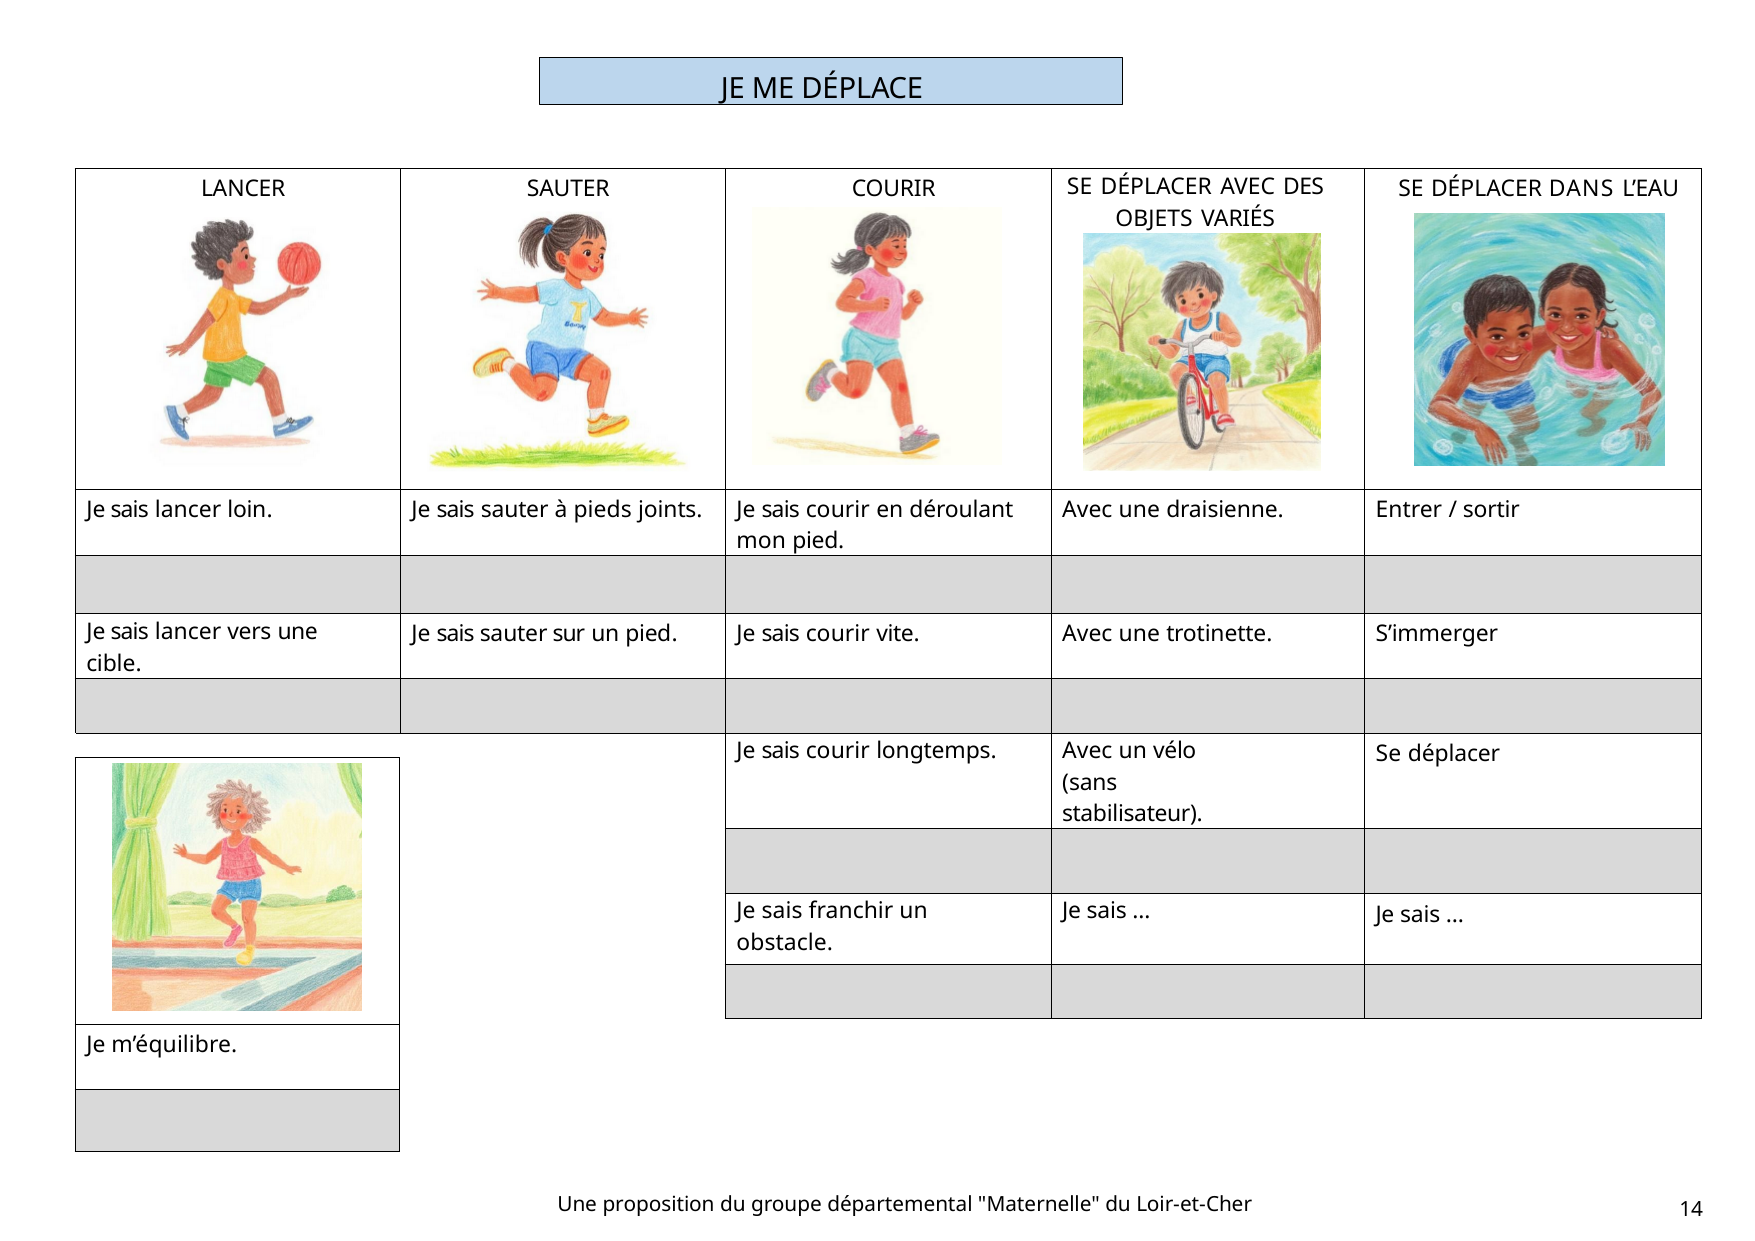

JE ME DÉPLACE
| LANCER | SAUTER | COURIR | SE DÉPLACER AVEC DES OBJETS VARIÉS | SE DÉPLACER DANS L’EAU |
| --- | --- | --- | --- | --- |
| Je sais lancer loin. | Je sais sauter à pieds joints. | Je sais courir en déroulant mon pied. | Avec une draisienne. | Entrer / sortir |
| | | | | |
| Je sais lancer vers une cible. | Je sais sauter sur un pied. | Je sais courir vite. | Avec une trotinette. | S’immerger |
| | | | | |
| | | Je sais courir longtemps. | Avec un vélo (sans stabilisateur). | Se déplacer |
| | | | | |
| | | Je sais franchir un obstacle. | Je sais … | Je sais … |
| | | | | |
| |
| --- |
| Je m’équilibre. |
| |
Une proposition du groupe départemental "Maternelle" du Loir-et-Cher
14